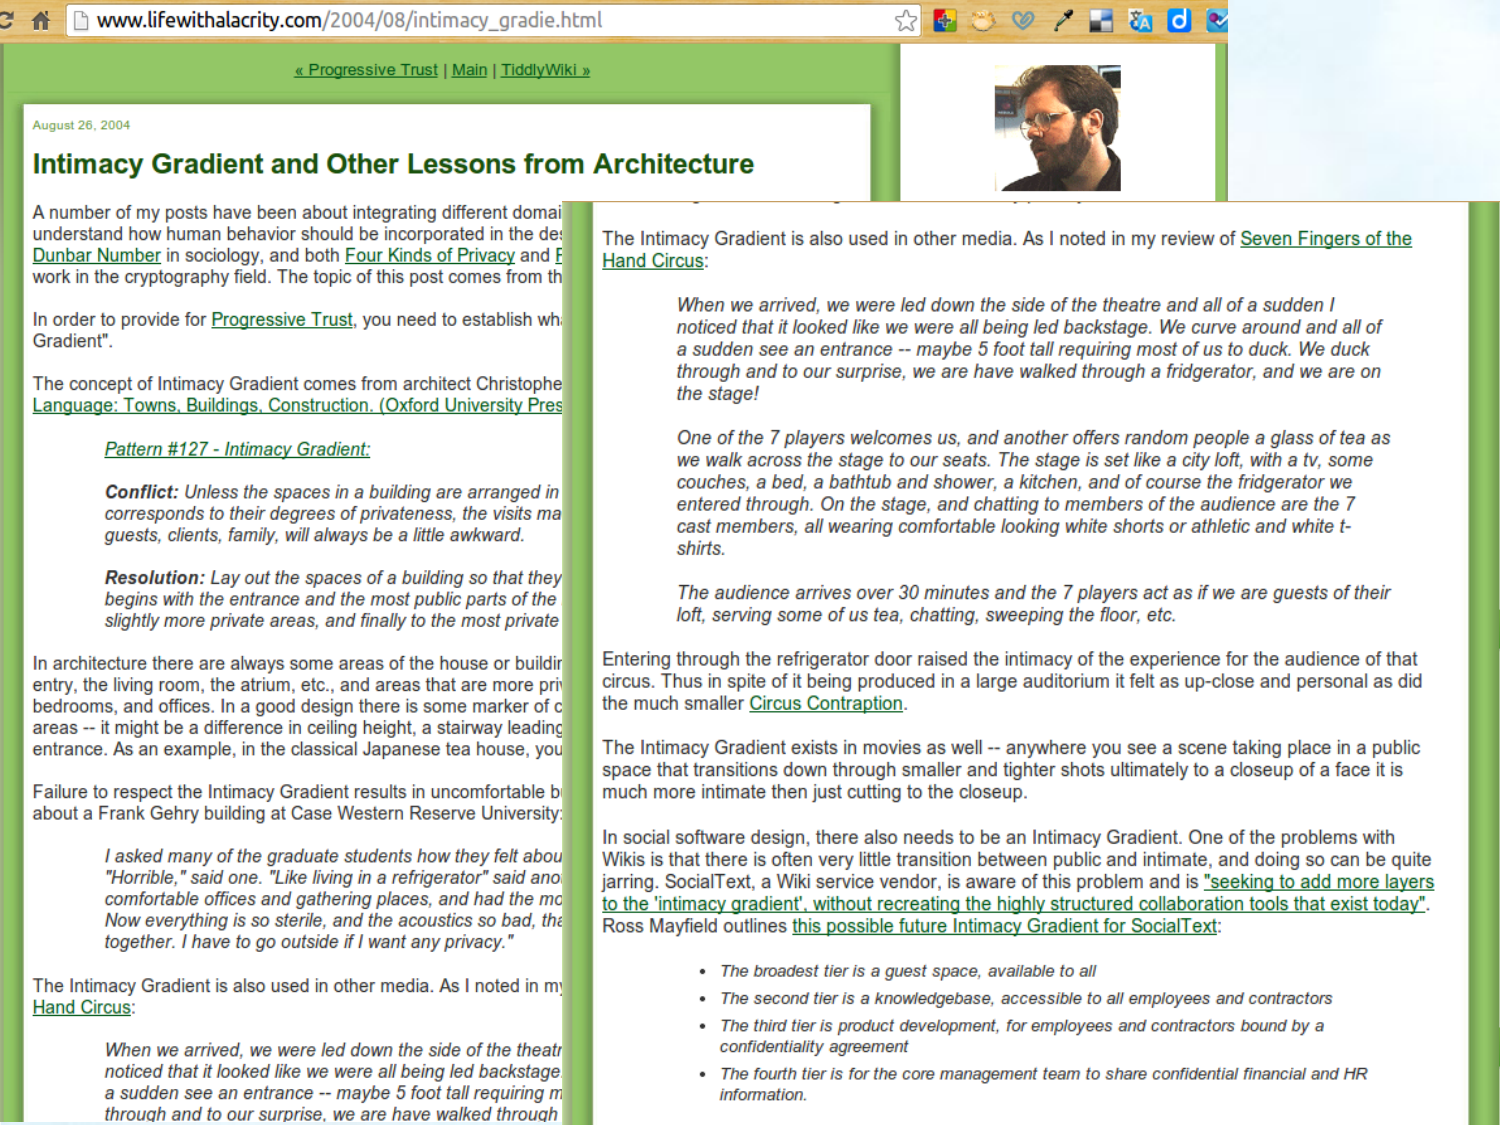

# 127 INTIMACY GRADIENT**
Source: http://www.lifewithalacrity.com/2004/08/intimacy_gradie.html
Collaboration on a Pattern Language for Service Systems
January 2014
20